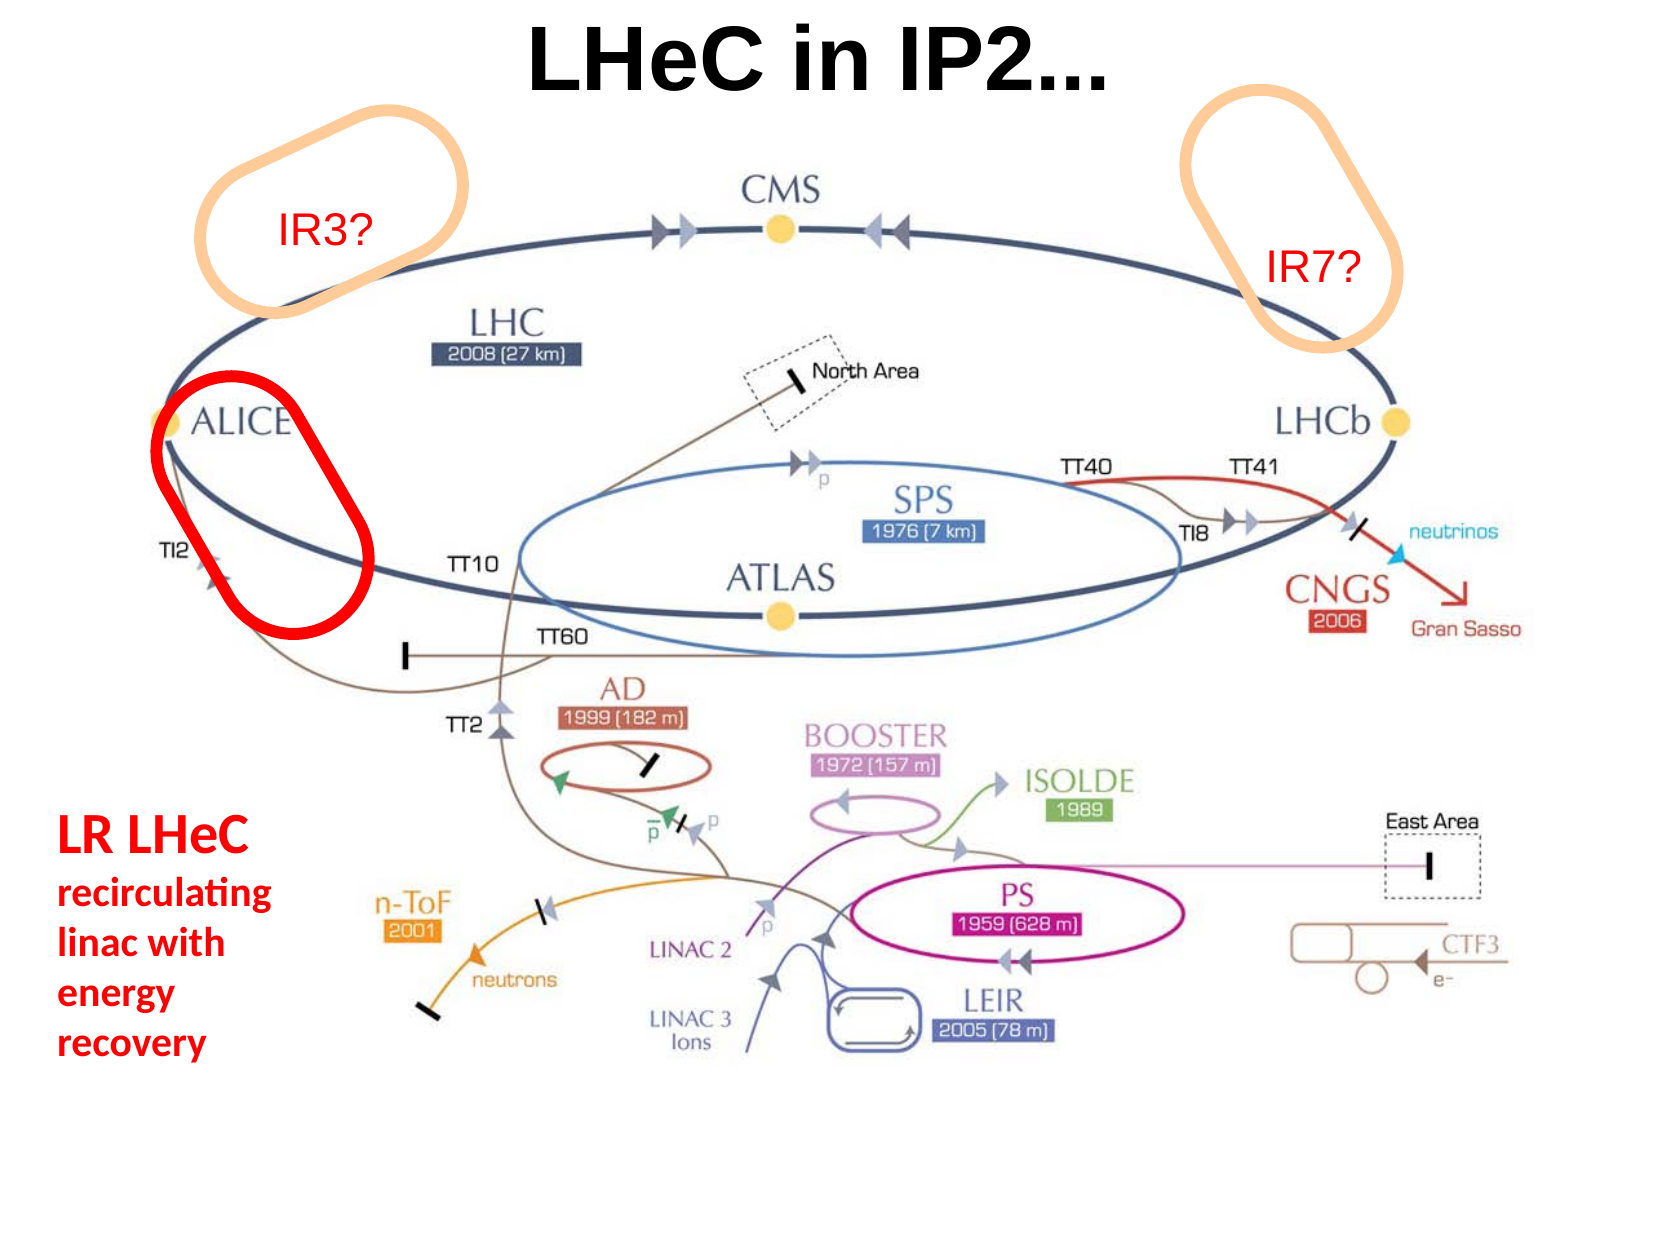

# LHeC in IP2...
IR3?
IR7?
LR LHeC
recirculating
linac with
energy
recovery